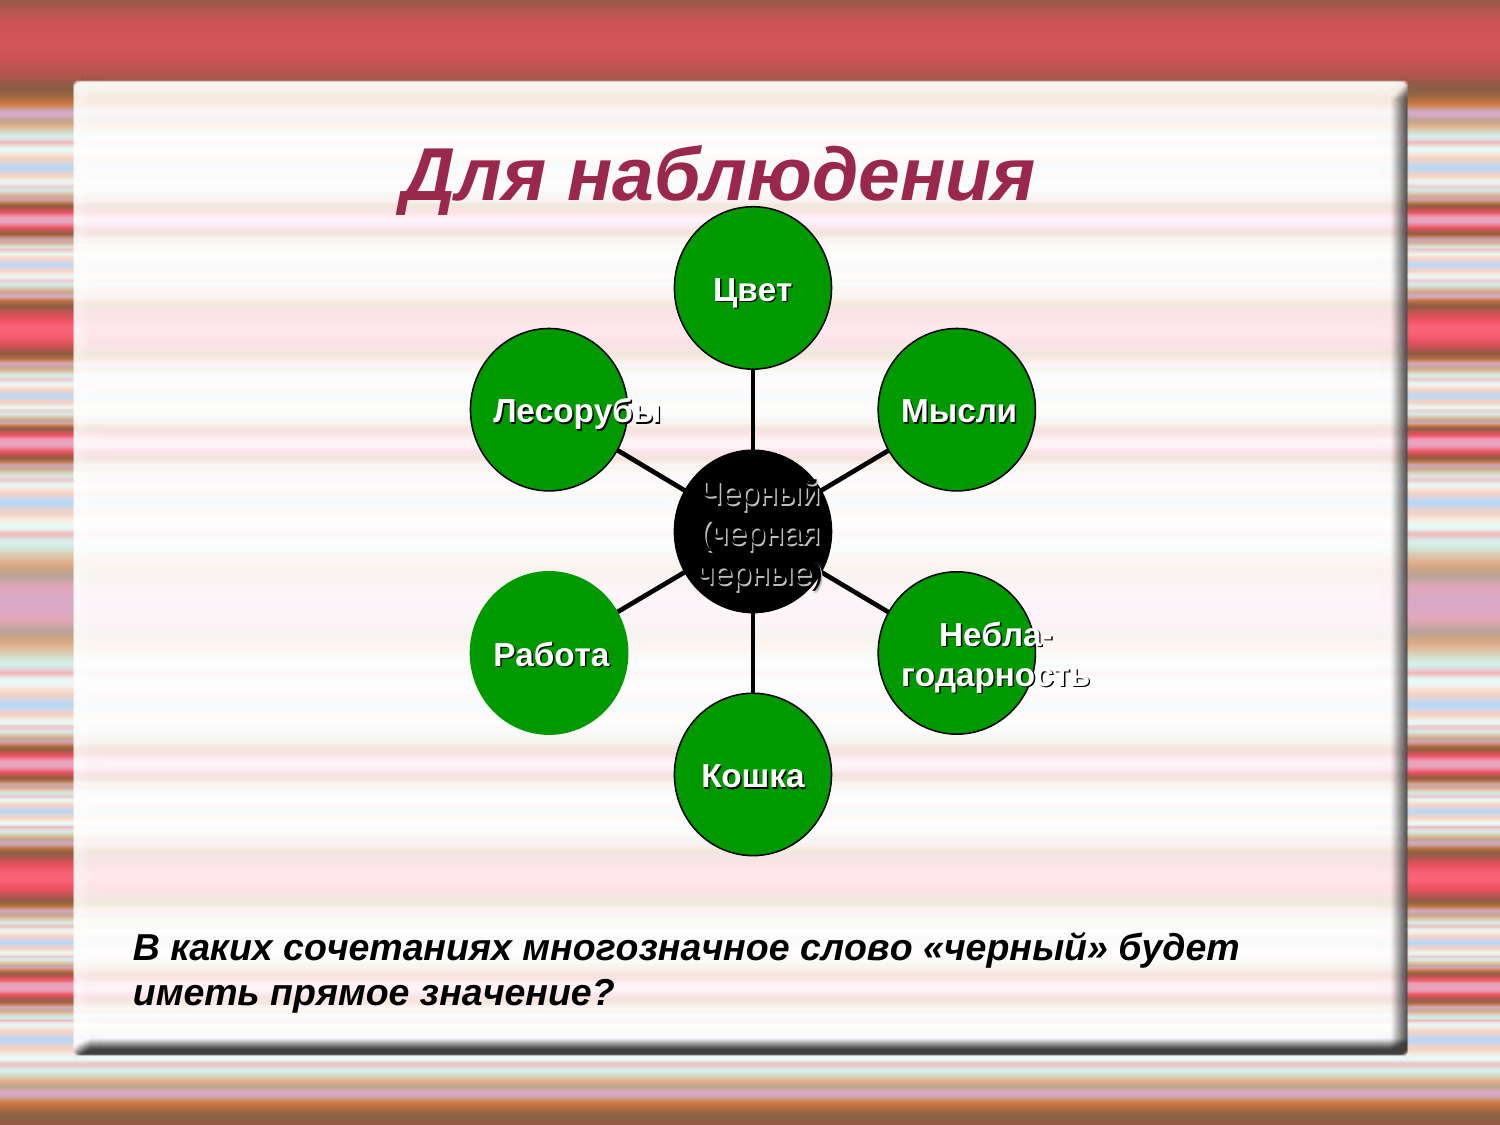

Для наблюдения
Цвет
Лесорубы
Мысли
Черный
(черная
черные)
Работа
Небла-
годарность
Кошка
В каких сочетаниях многозначное слово «черный» будет иметь прямое значение?